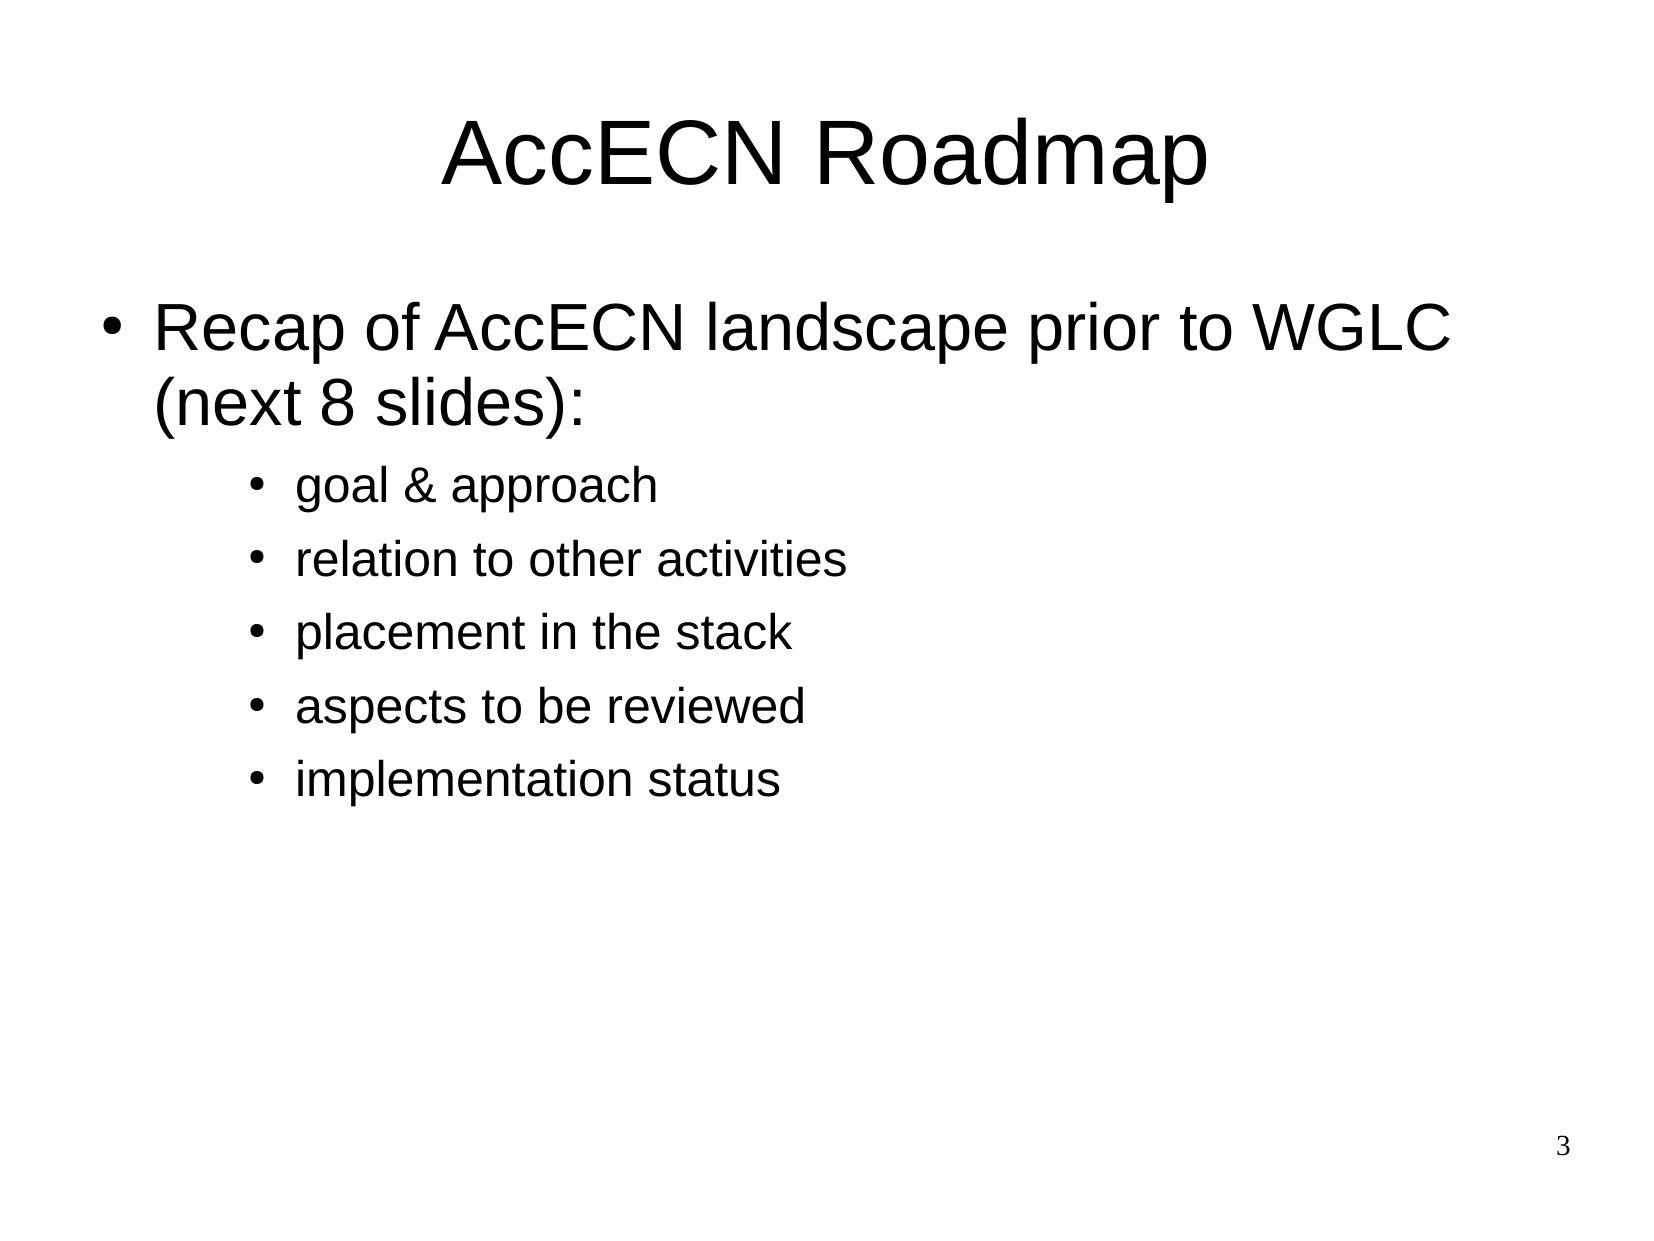

# AccECN Roadmap
Recap of AccECN landscape prior to WGLC
(next 8 slides):
goal & approach
relation to other activities
placement in the stack
aspects to be reviewed
implementation status
3